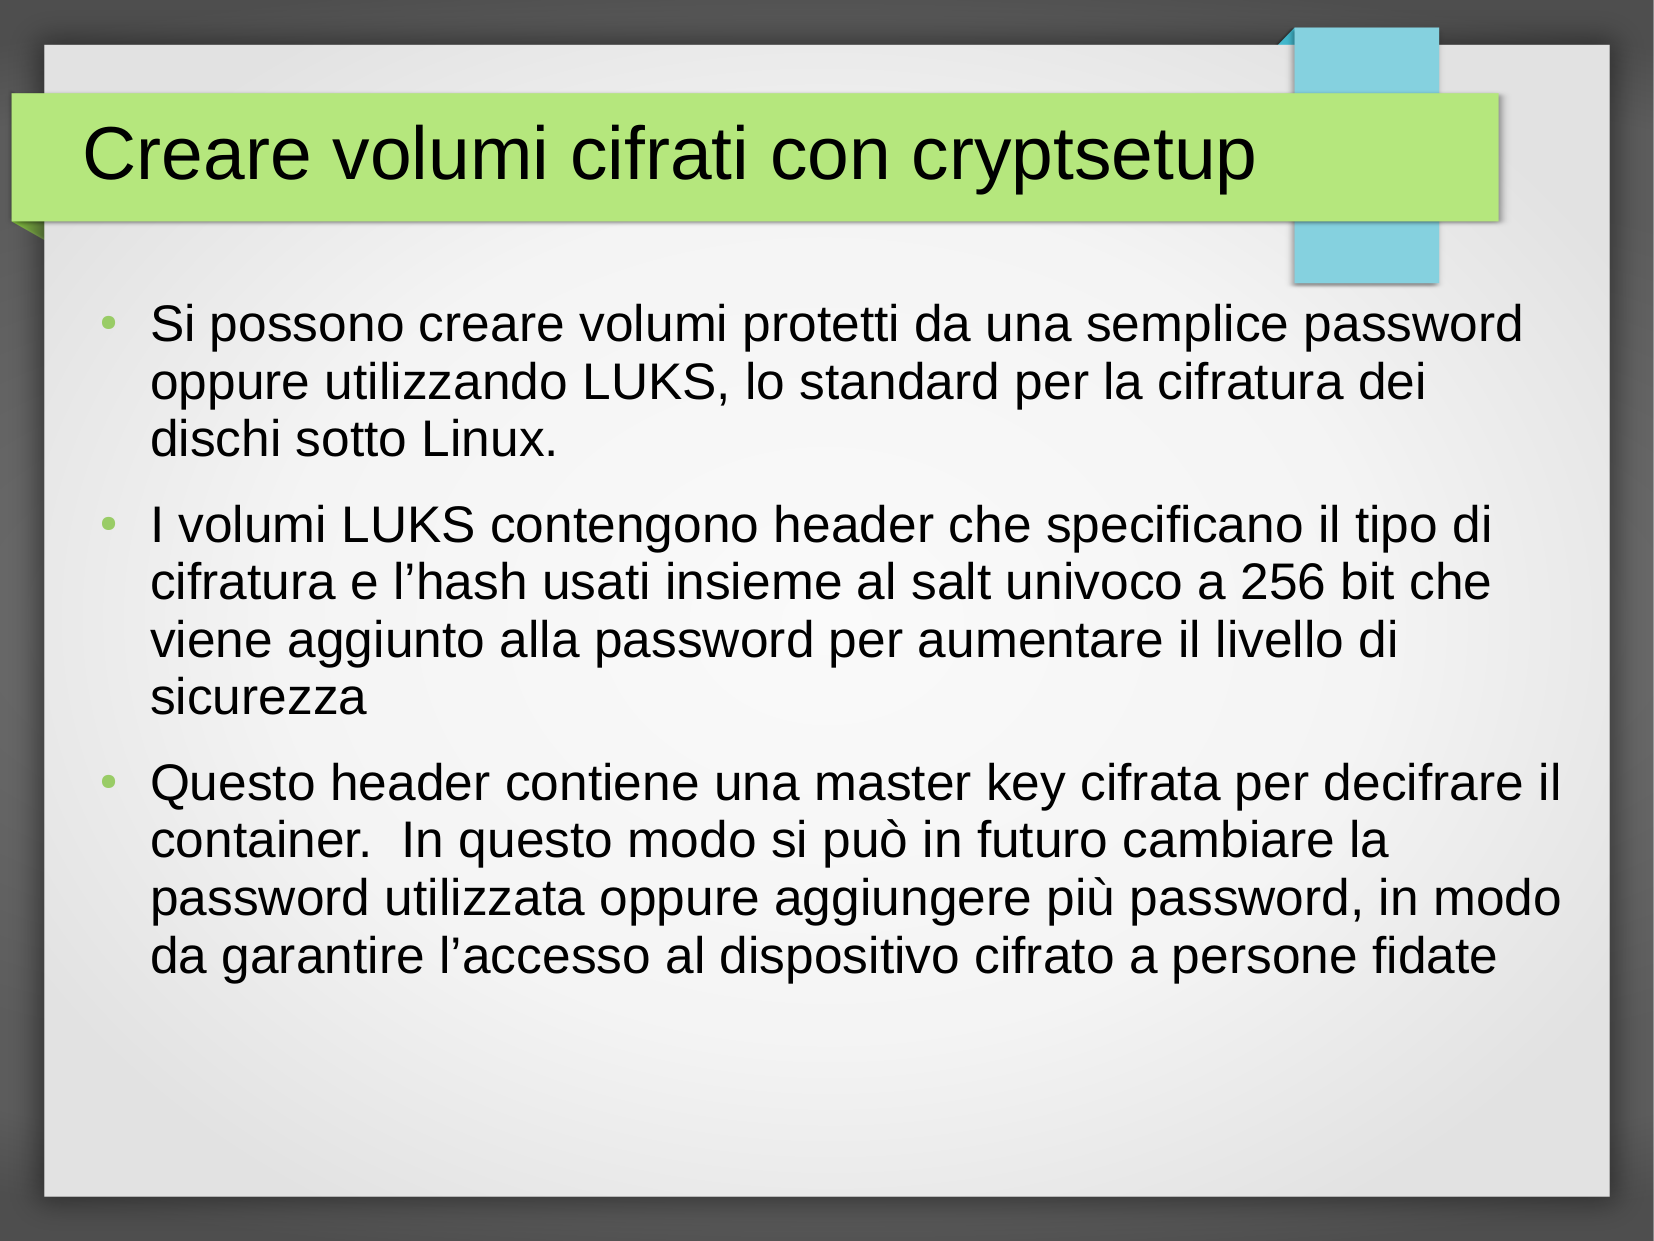

# Creare volumi cifrati con cryptsetup
Si possono creare volumi protetti da una semplice password oppure utilizzando LUKS, lo standard per la cifratura dei dischi sotto Linux.
I volumi LUKS contengono header che specificano il tipo di cifratura e l’hash usati insieme al salt univoco a 256 bit che viene aggiunto alla password per aumentare il livello di sicurezza
Questo header contiene una master key cifrata per decifrare il container. In questo modo si può in futuro cambiare la password utilizzata oppure aggiungere più password, in modo da garantire l’accesso al dispositivo cifrato a persone fidate